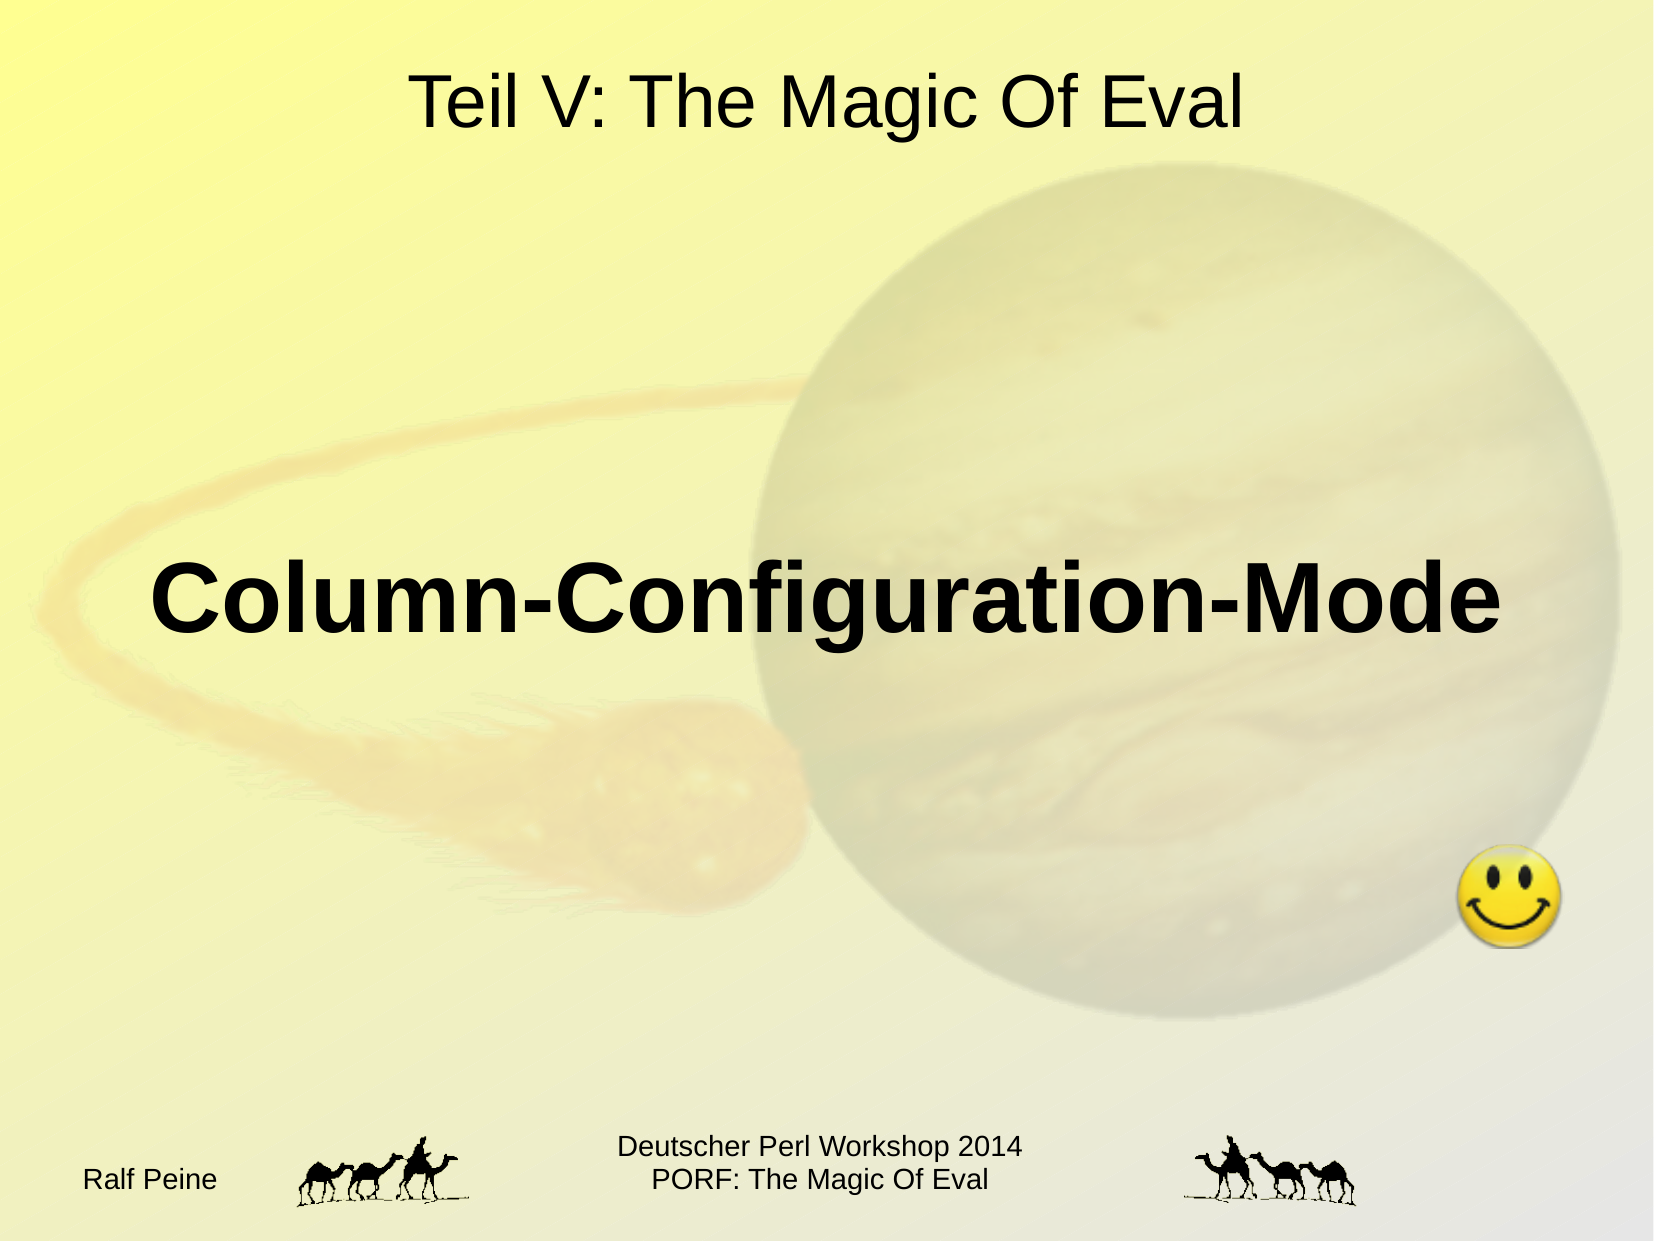

# Teil V: The Magic Of Eval
Column-Configuration-Mode